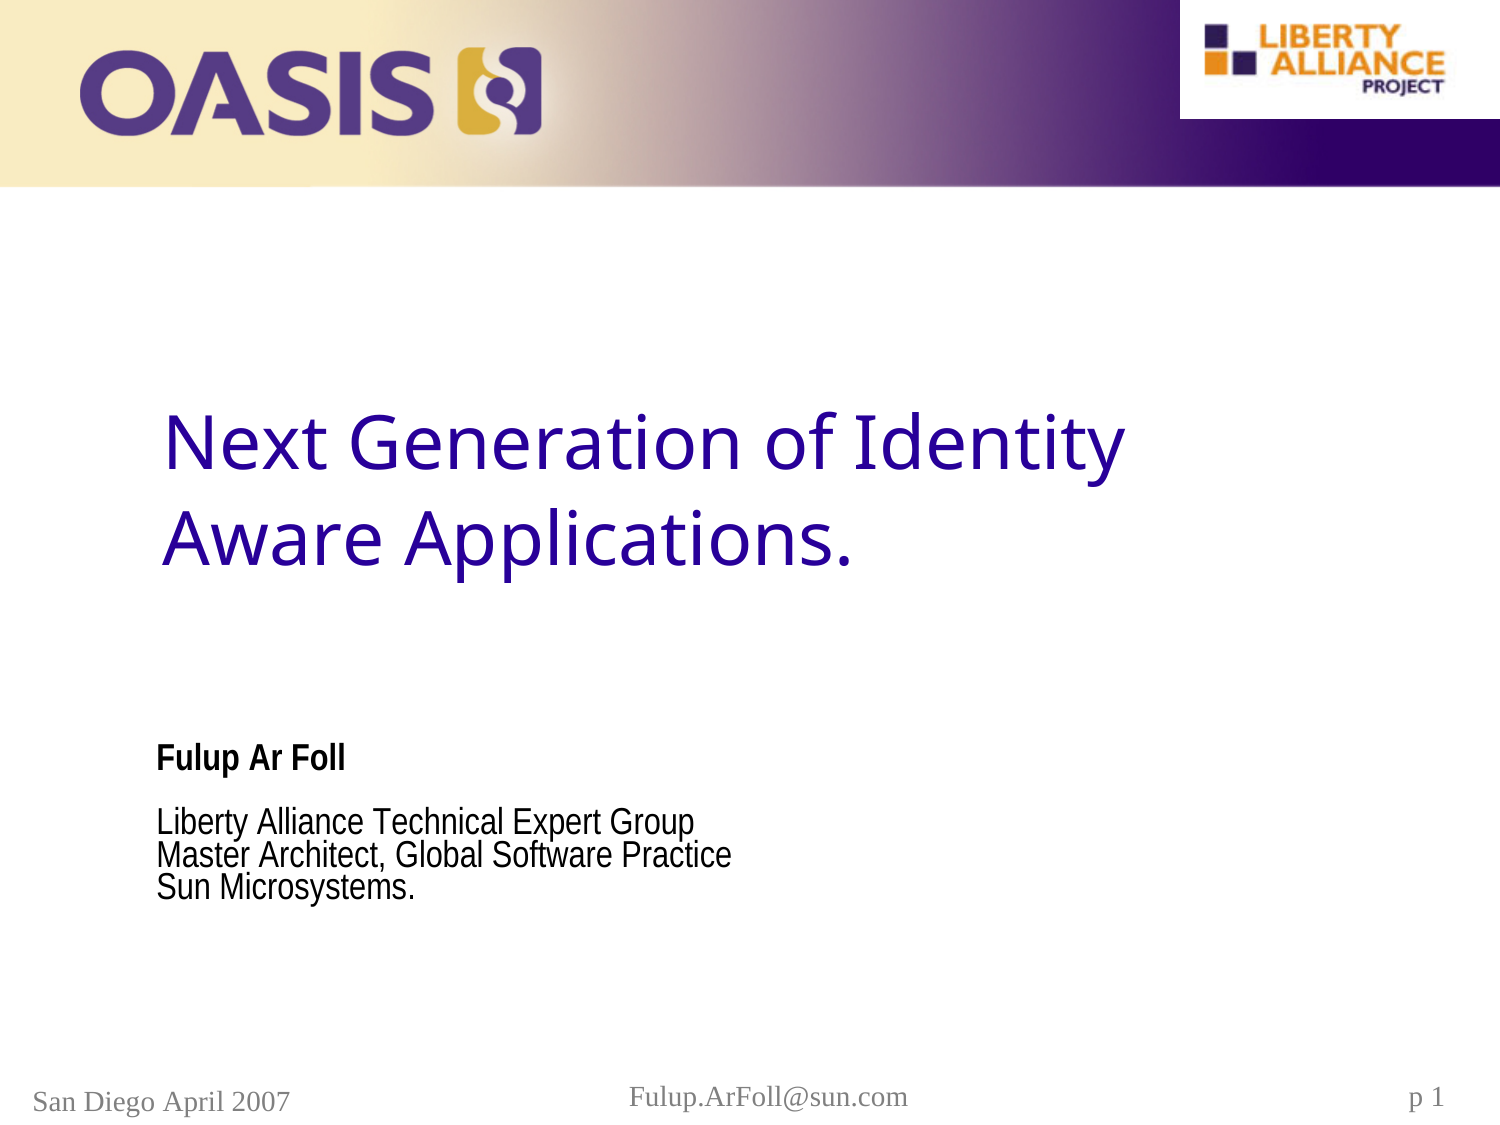

# Next Generation of Identity Aware Applications.
Fulup Ar Foll
Liberty Alliance Technical Expert Group
Master Architect, Global Software Practice
Sun Microsystems.